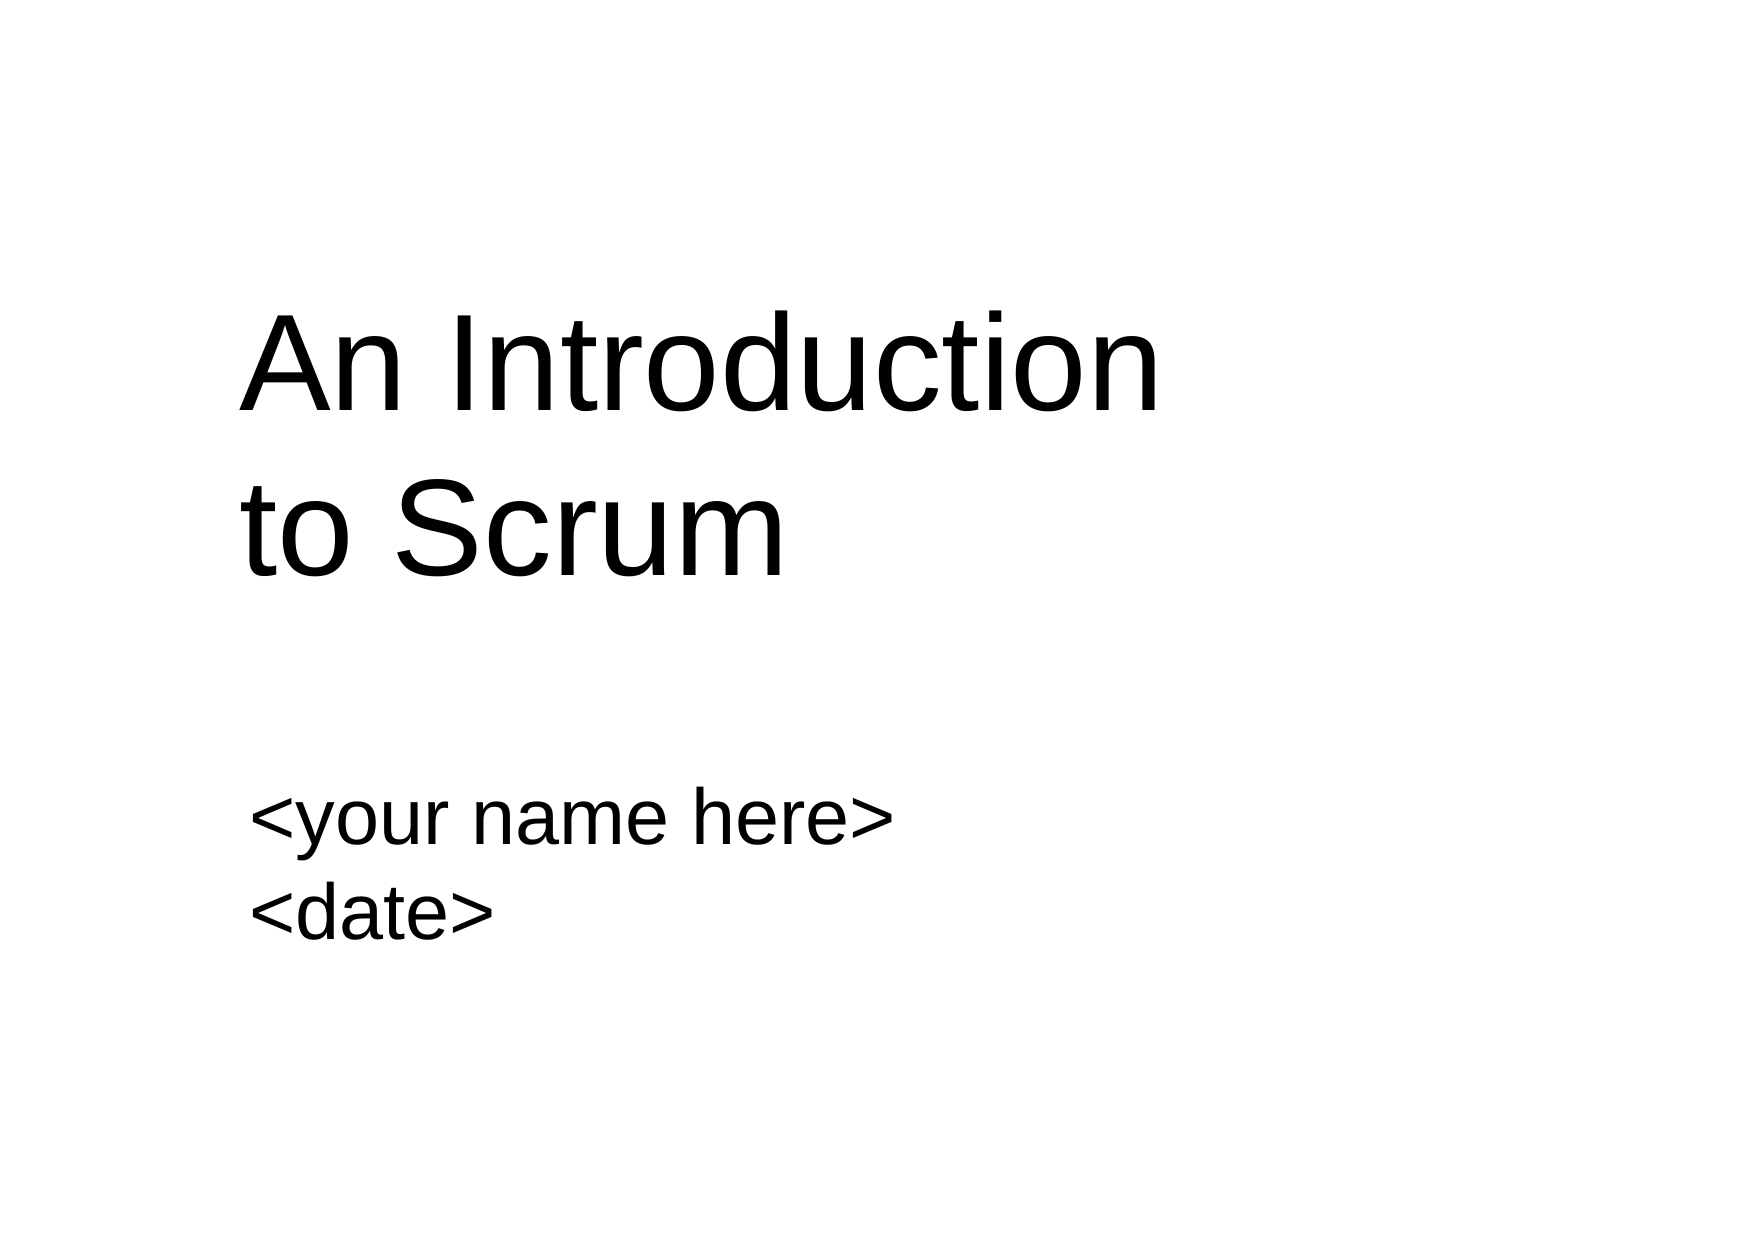

An Introduction
to Scrum
<your name here>
<date>